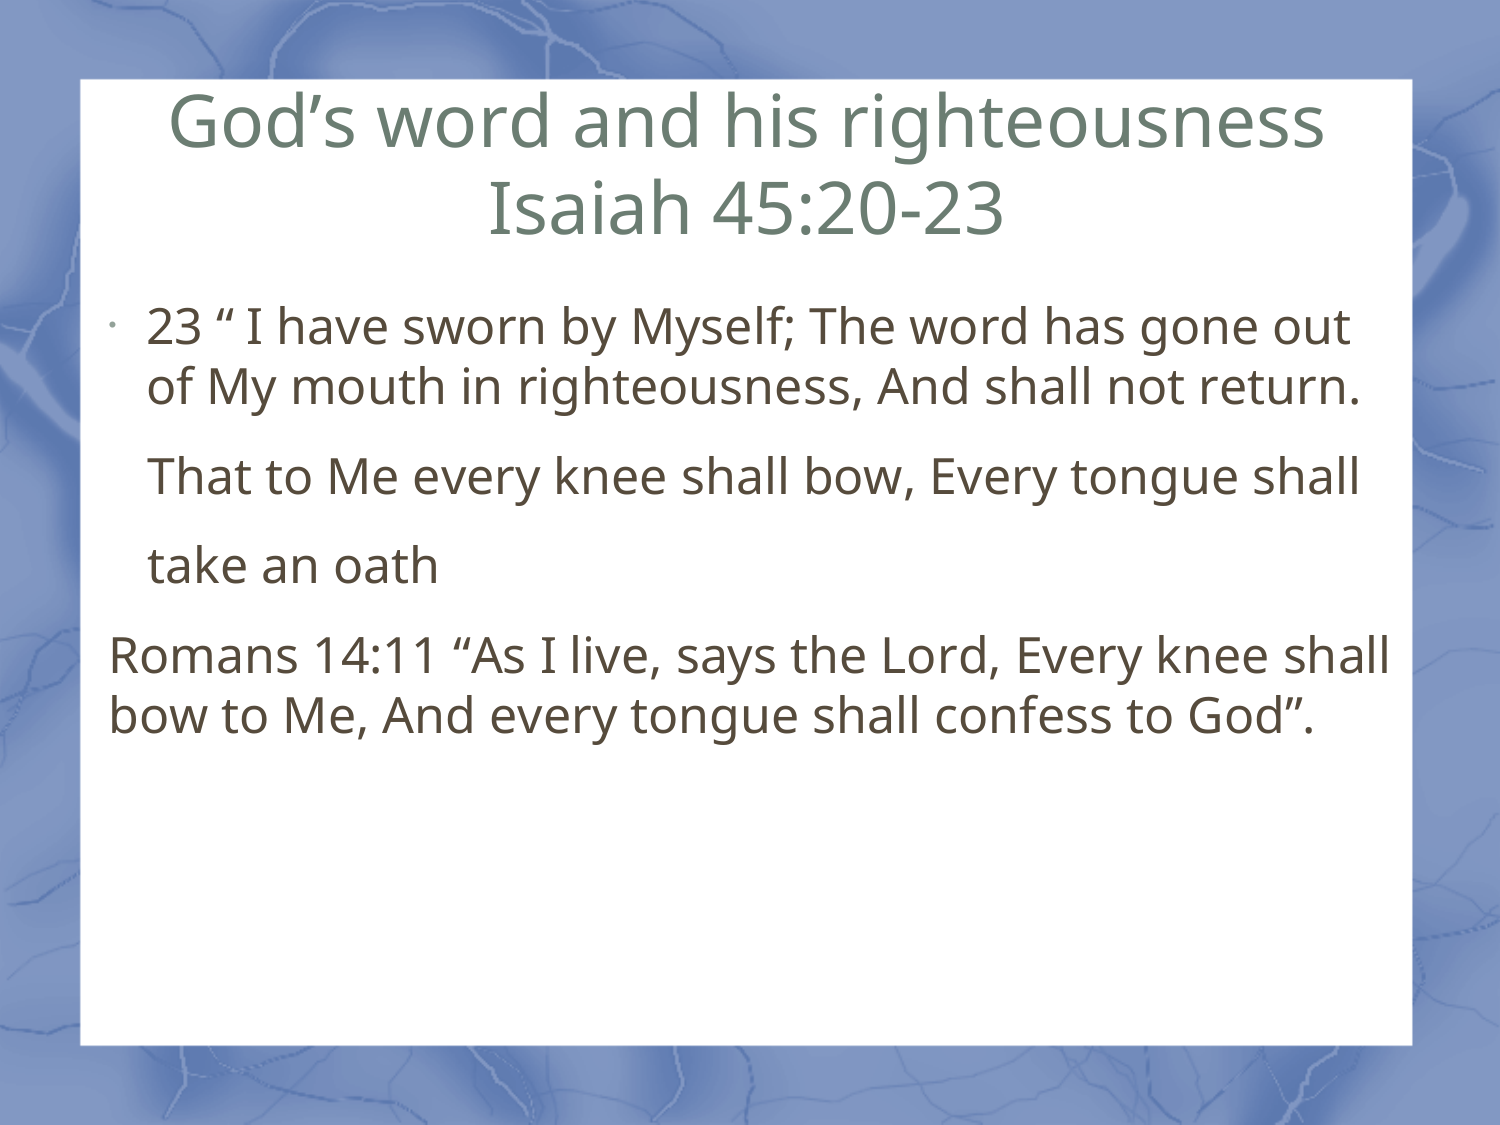

# God’s word and his righteousness Isaiah 45:20-23
23 “ I have sworn by Myself; The word has gone out of My mouth in righteousness, And shall not return.
 That to Me every knee shall bow, Every tongue shall
 take an oath
Romans 14:11 “As I live, says the Lord, Every knee shall bow to Me, And every tongue shall confess to God”.